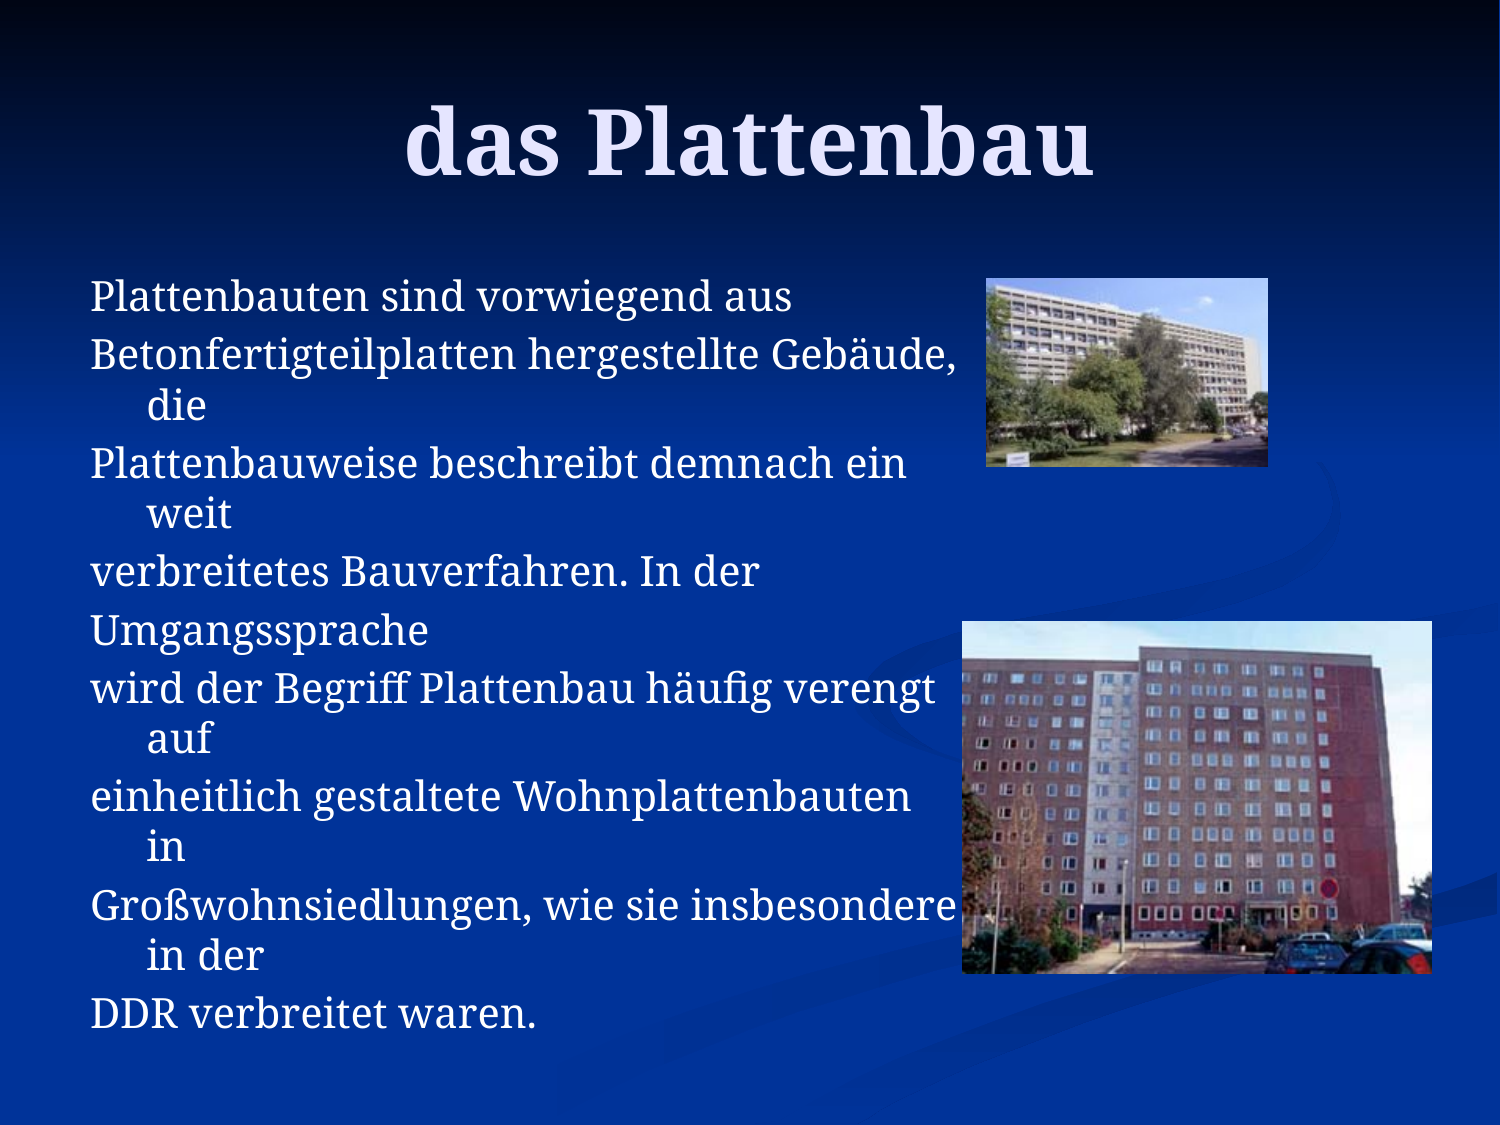

# das Plattenbau
Plattenbauten sind vorwiegend aus
Betonfertigteilplatten hergestellte Gebäude, die
Plattenbauweise beschreibt demnach ein weit
verbreitetes Bauverfahren. In der
Umgangssprache
wird der Begriff Plattenbau häufig verengt auf
einheitlich gestaltete Wohnplattenbauten in
Großwohnsiedlungen, wie sie insbesondere in der
DDR verbreitet waren.